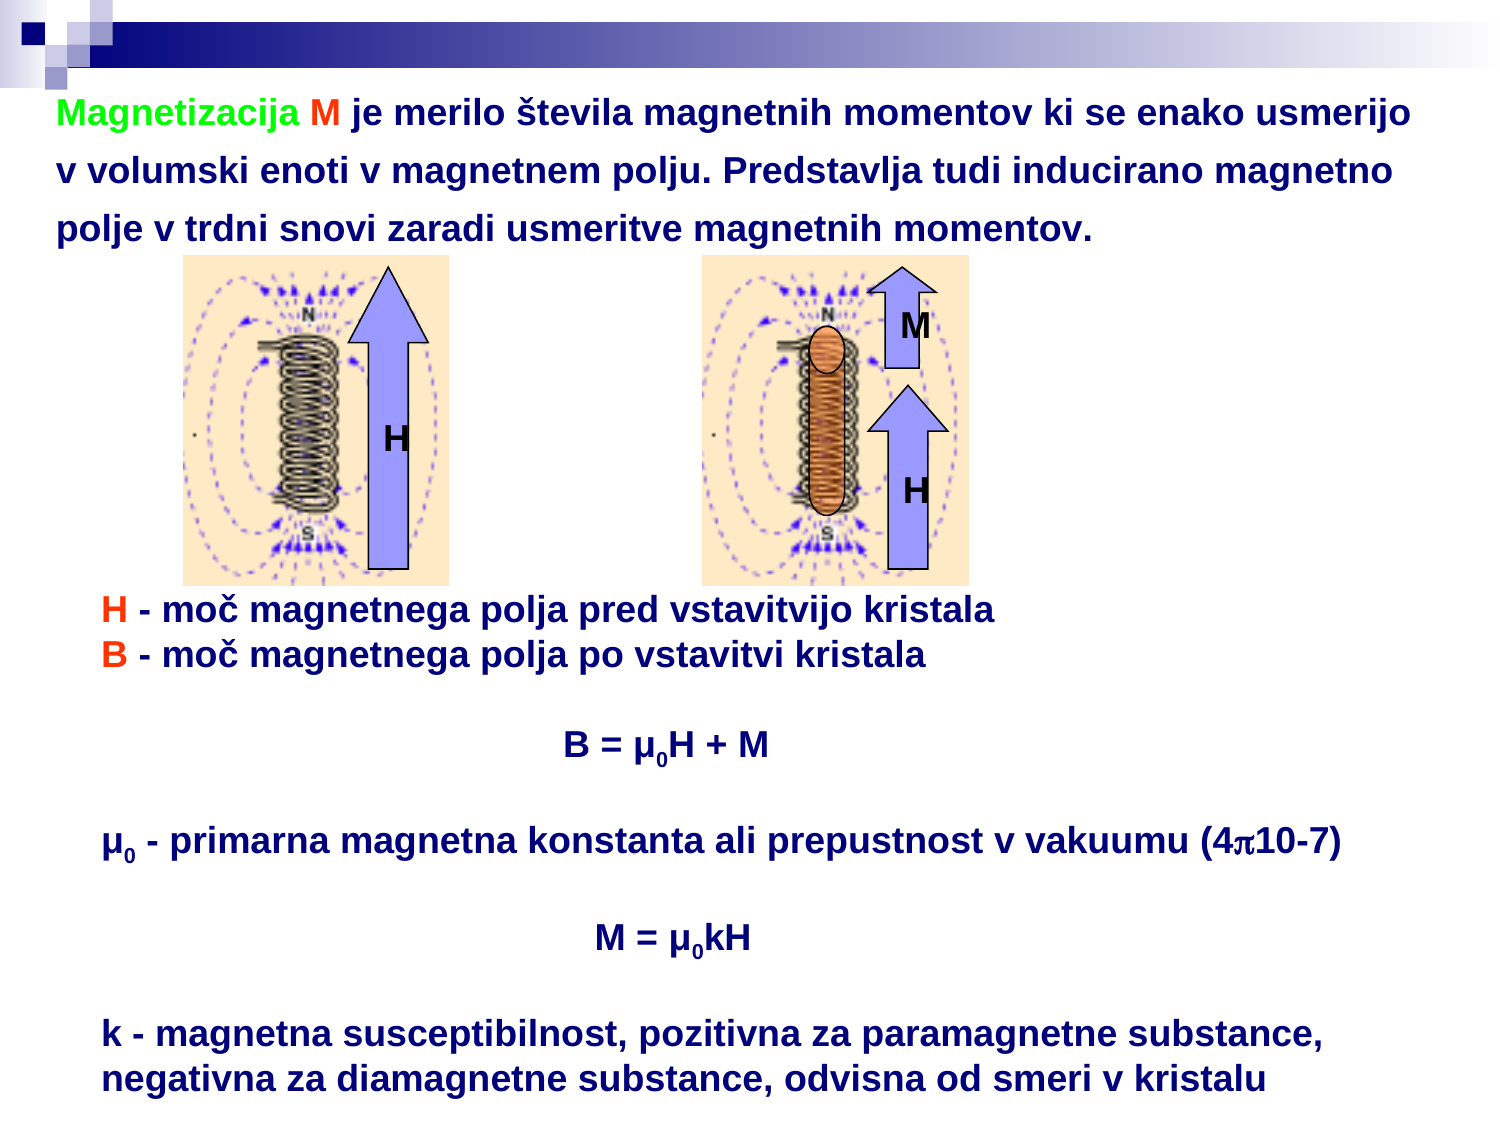

Magnetizacija M je merilo števila magnetnih momentov ki se enako usmerijo
v volumski enoti v magnetnem polju. Predstavlja tudi inducirano magnetno
polje v trdni snovi zaradi usmeritve magnetnih momentov.
H
M
H
H - moč magnetnega polja pred vstavitvijo kristala
B - moč magnetnega polja po vstavitvi kristala
 B = μ0H + M
μ0 - primarna magnetna konstanta ali prepustnost v vakuumu (410-7)
 M = μ0kH
k - magnetna susceptibilnost, pozitivna za paramagnetne substance,
negativna za diamagnetne substance, odvisna od smeri v kristalu